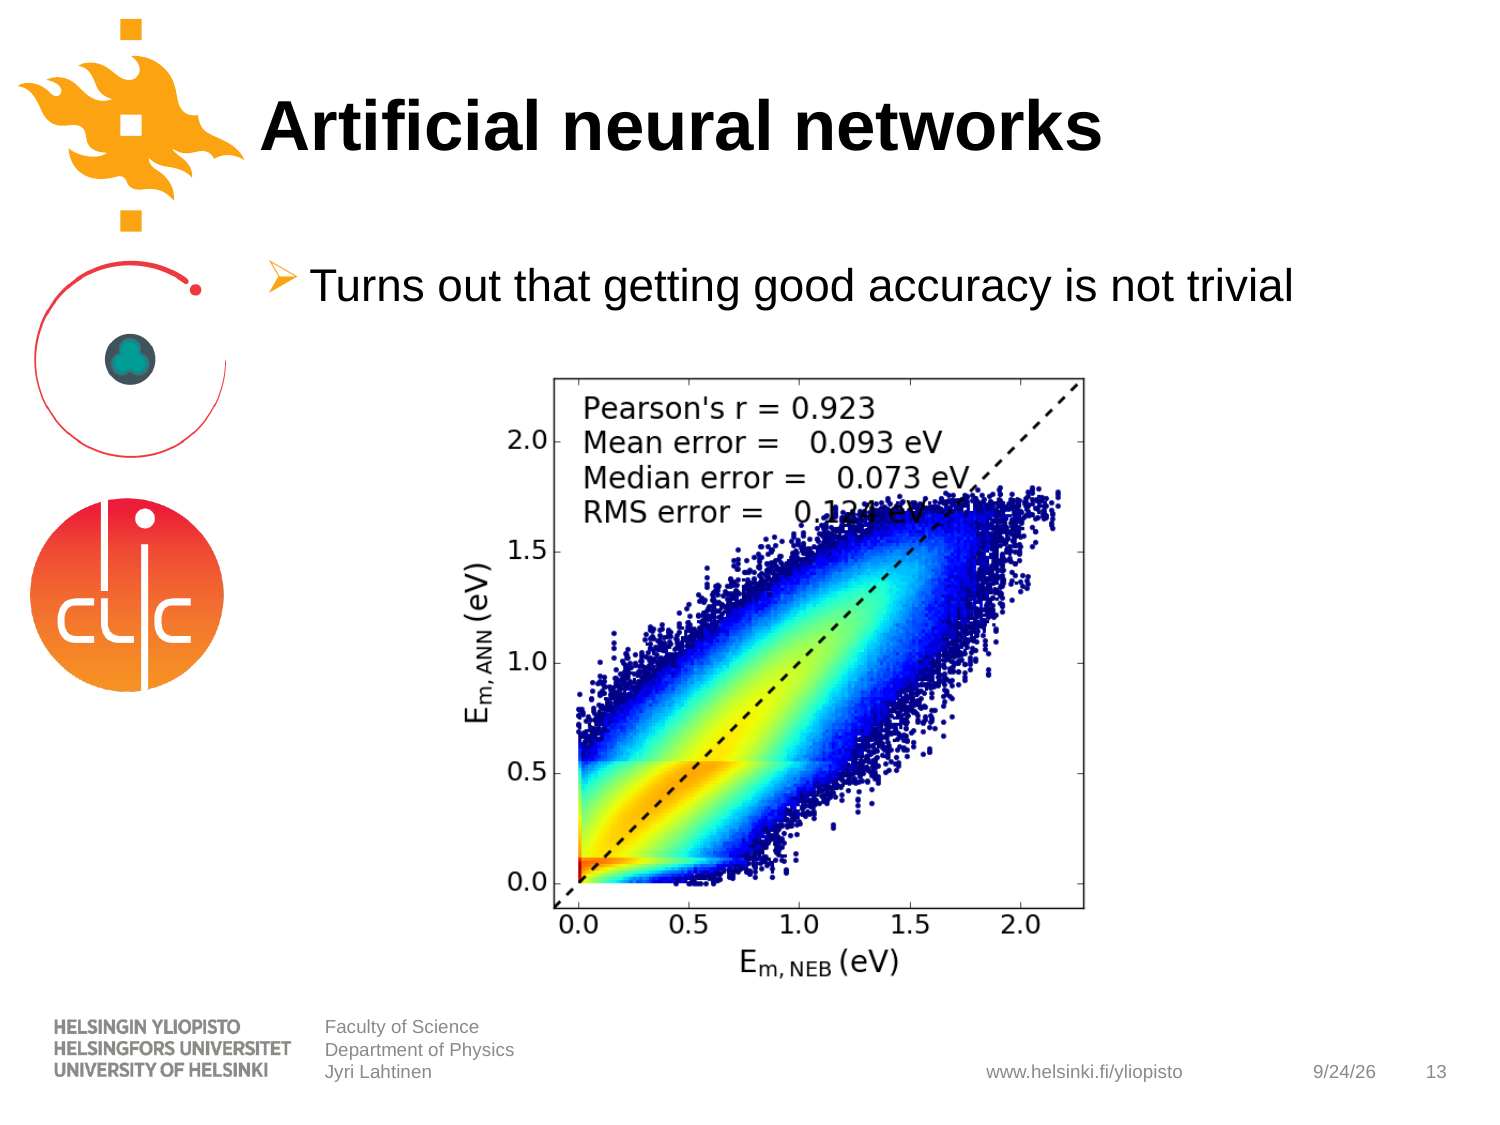

# Artificial neural networks
Turns out that getting good accuracy is not trivial
Faculty of Science
Department of Physics
Jyri Lahtinen